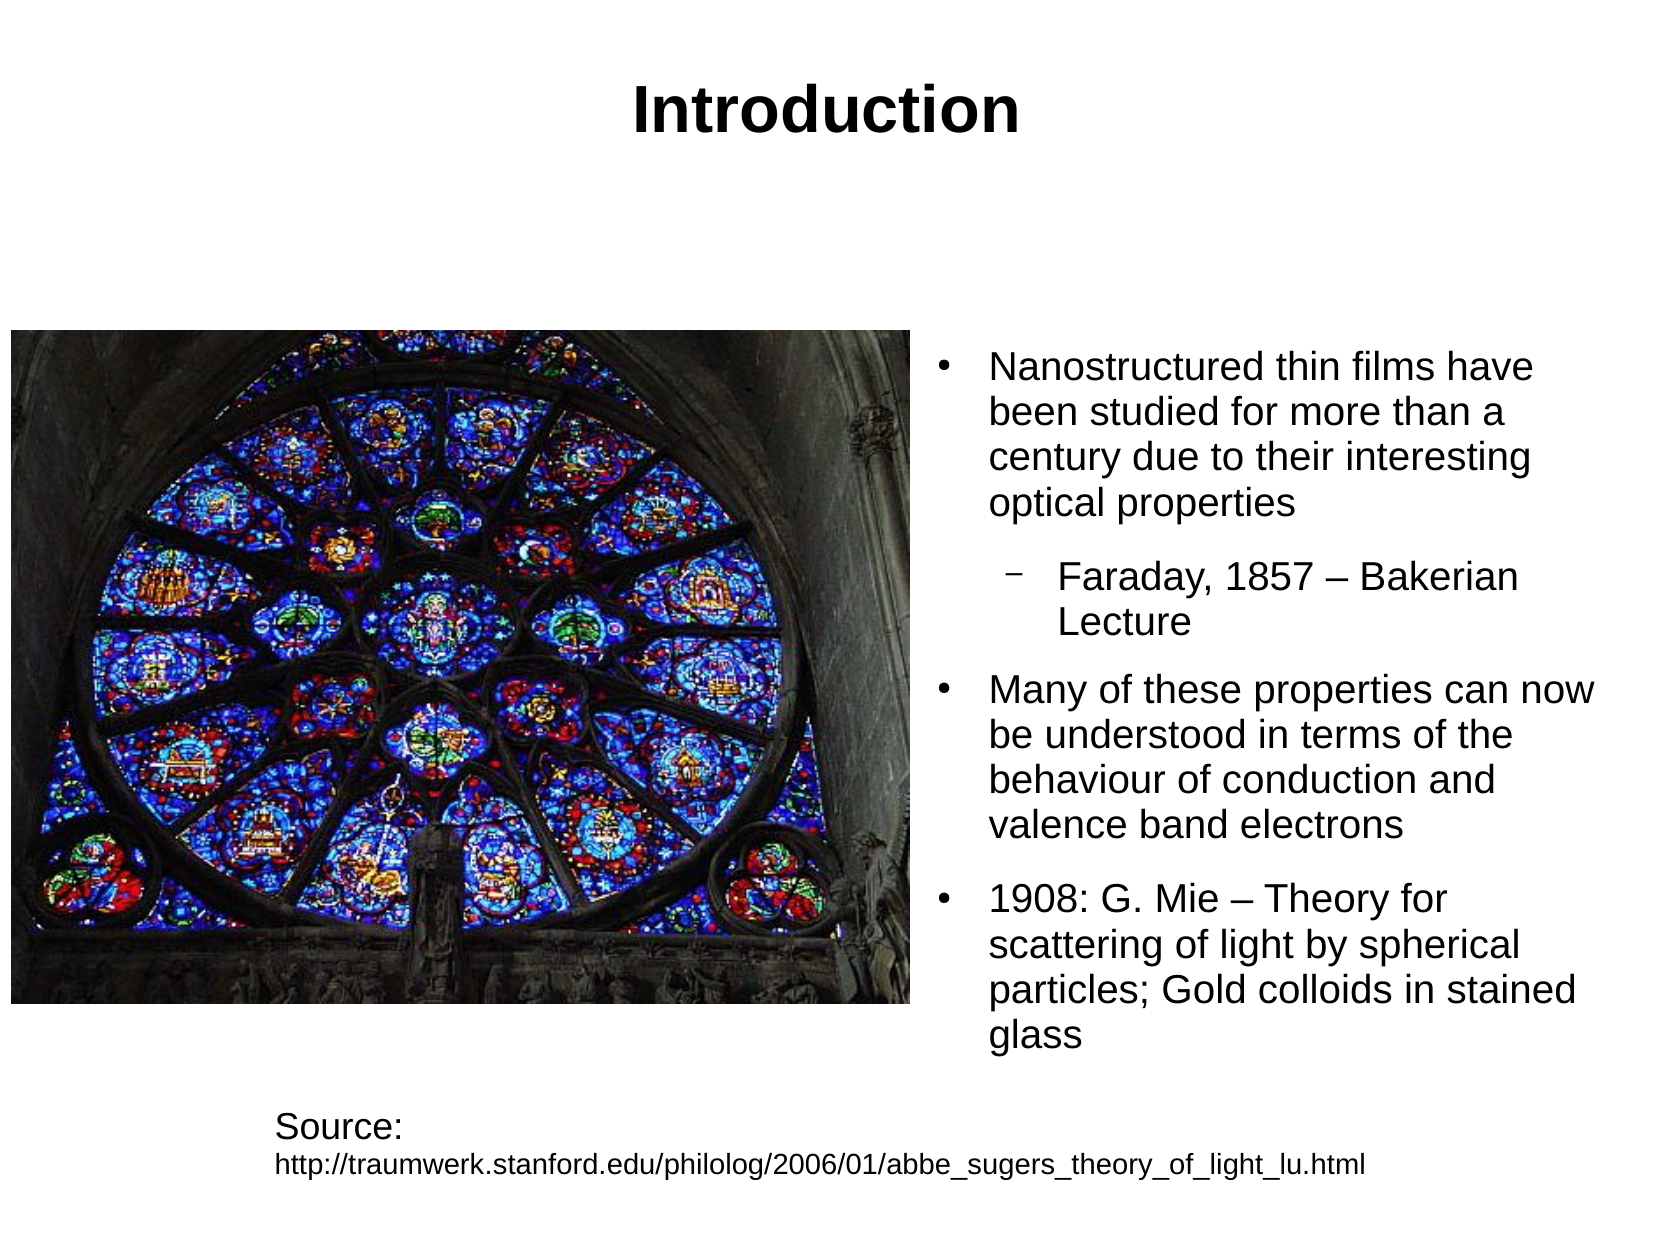

# Introduction
Nanostructured thin films have been studied for more than a century due to their interesting optical properties
Faraday, 1857 – Bakerian Lecture
Many of these properties can now be understood in terms of the behaviour of conduction and valence band electrons
1908: G. Mie – Theory for scattering of light by spherical particles; Gold colloids in stained glass
Source:
http://traumwerk.stanford.edu/philolog/2006/01/abbe_sugers_theory_of_light_lu.html